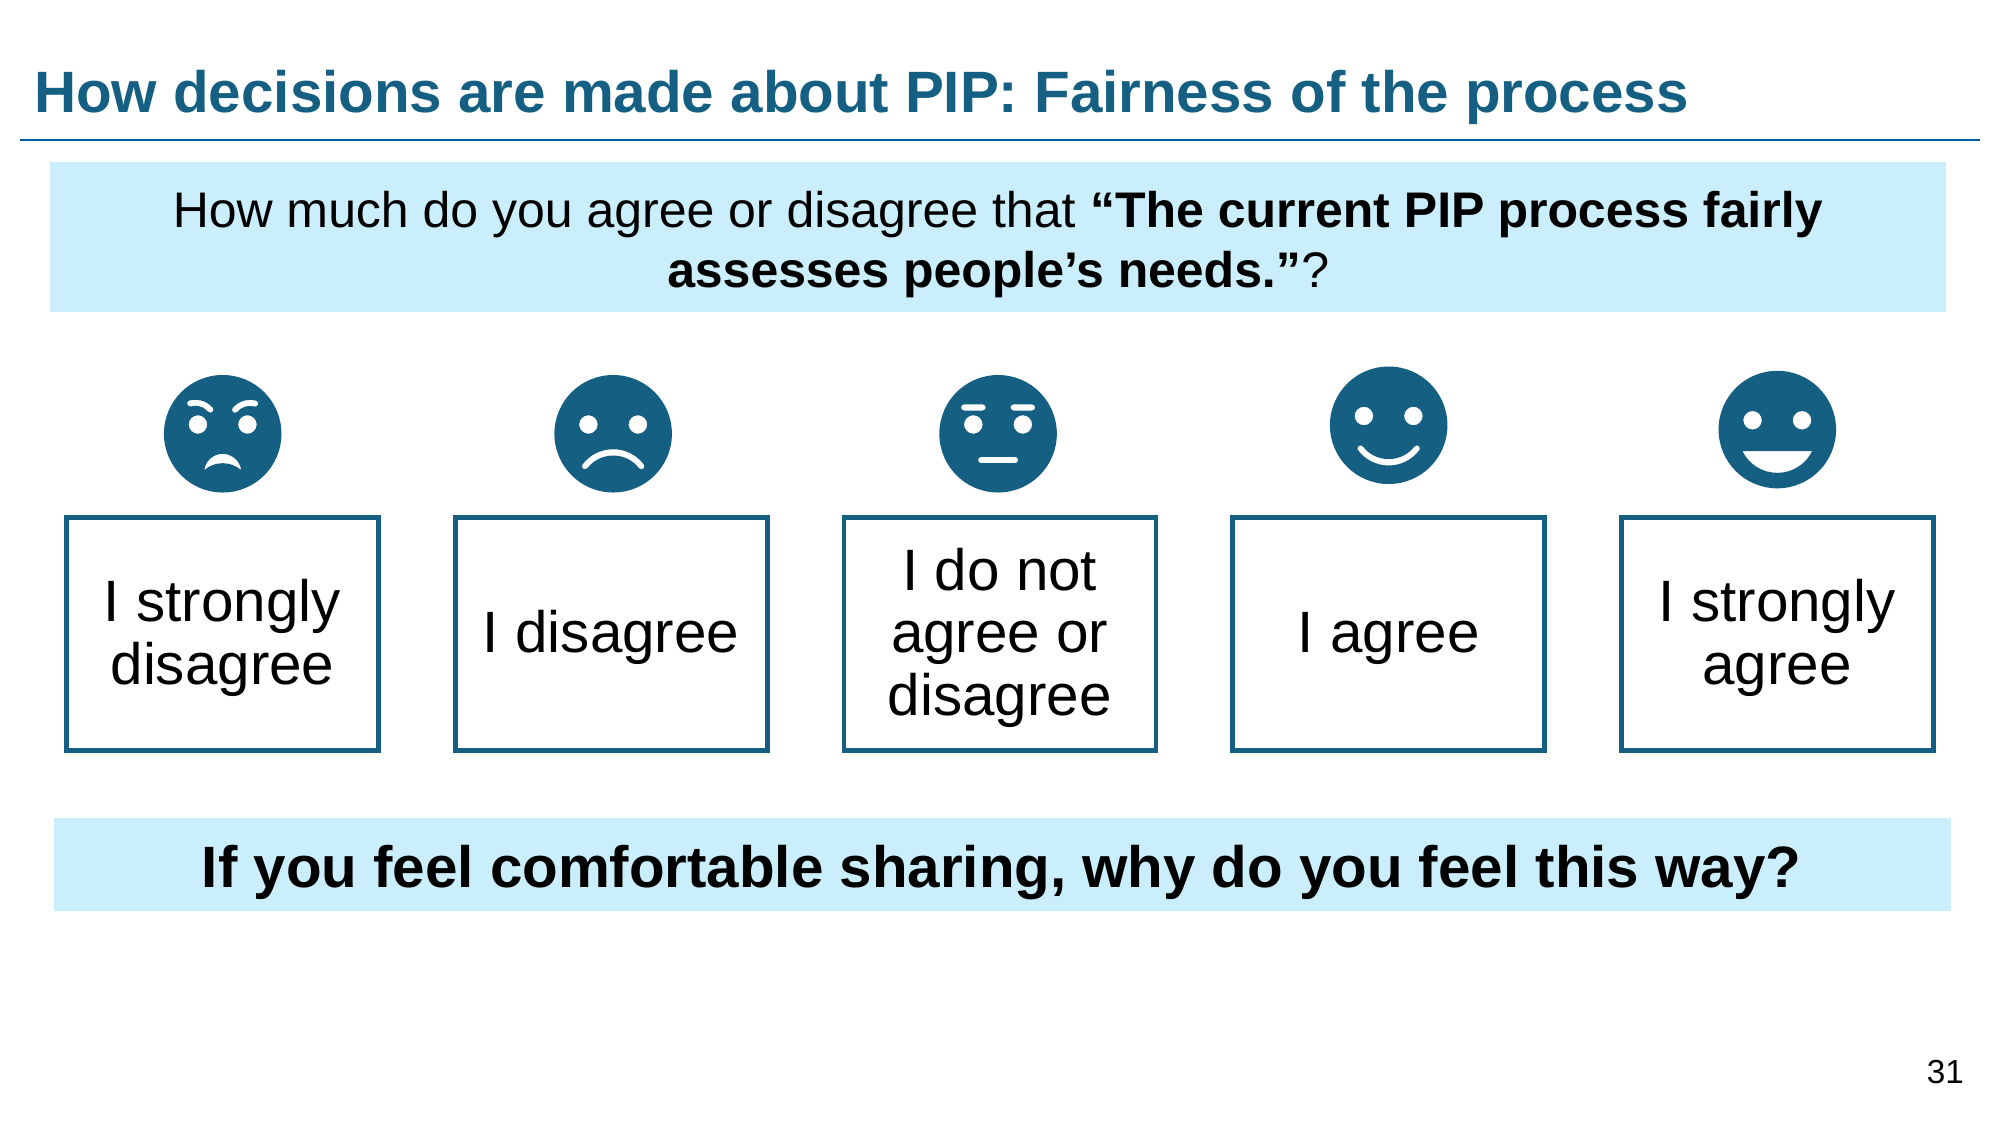

# How decisions are made about PIP: Fairness of the process
How much do you agree or disagree that “The current PIP process fairly assesses people’s needs.”?
I strongly disagree
I disagree
I do not agree or disagree
I agree
I strongly agree
If you feel comfortable sharing, why do you feel this way?